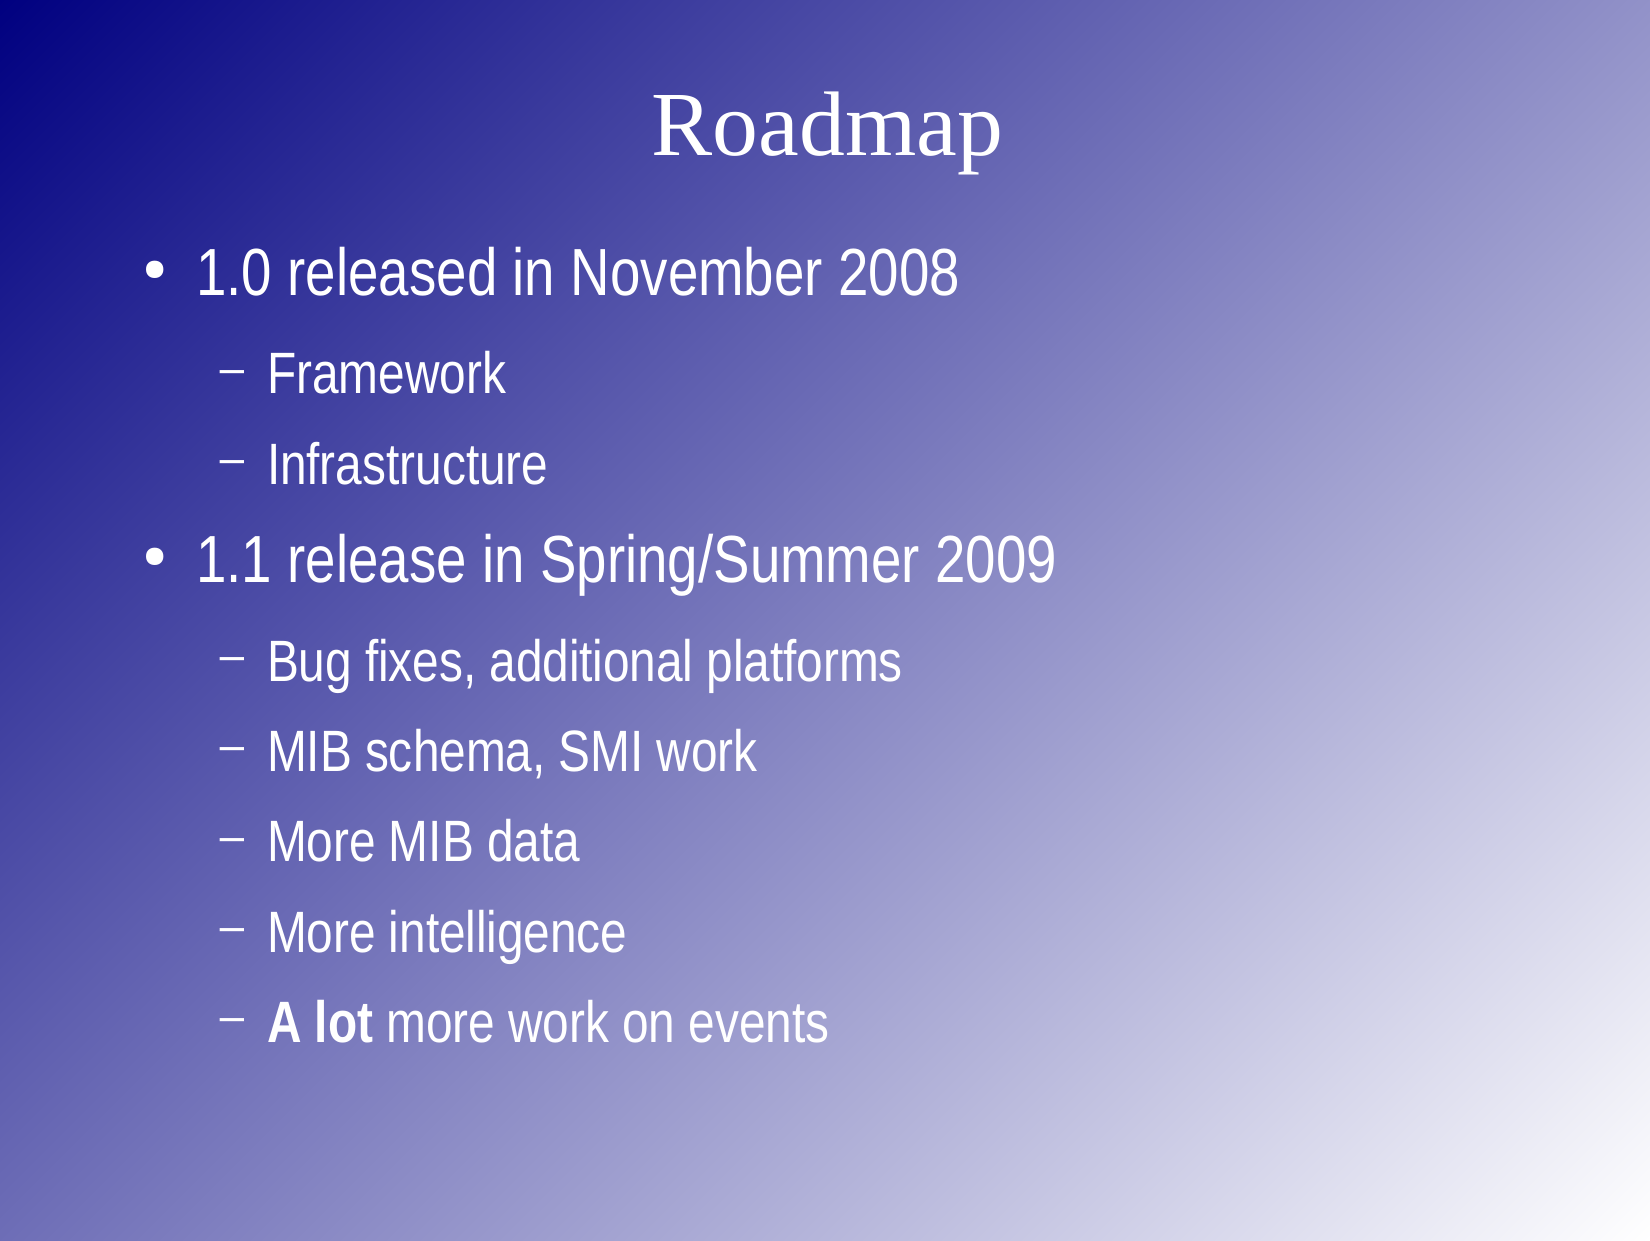

# Roadmap
1.0 released in November 2008
Framework
Infrastructure
1.1 release in Spring/Summer 2009
Bug fixes, additional platforms
MIB schema, SMI work
More MIB data
More intelligence
A lot more work on events